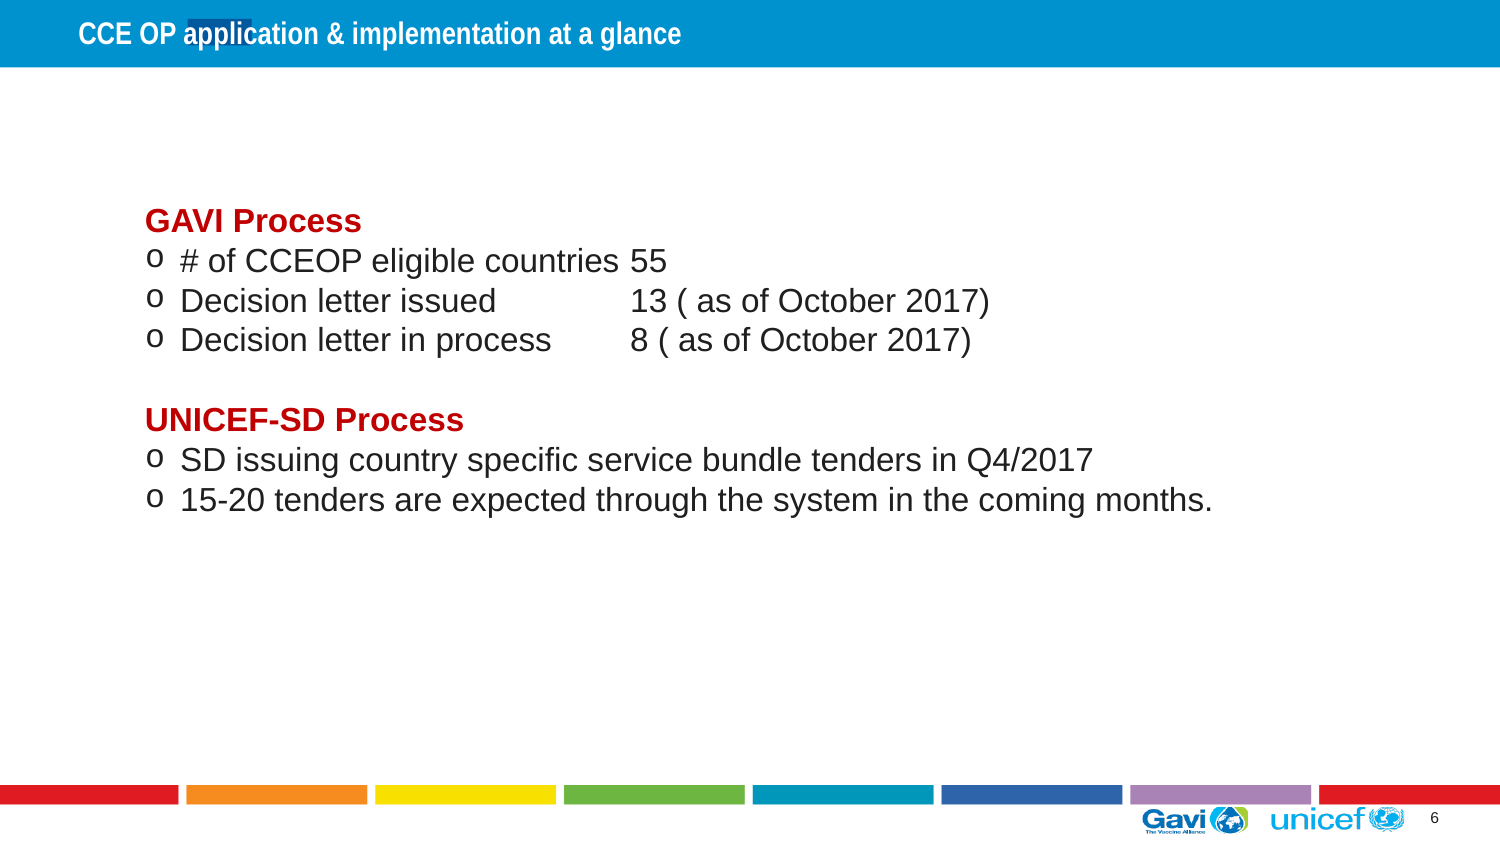

CCE OP application & implementation at a glance
GAVI Process
# of CCEOP eligible countries 	55
Decision letter issued		13 ( as of October 2017)
Decision letter in process		8 ( as of October 2017)
UNICEF-SD Process
SD issuing country specific service bundle tenders in Q4/2017
15-20 tenders are expected through the system in the coming months.